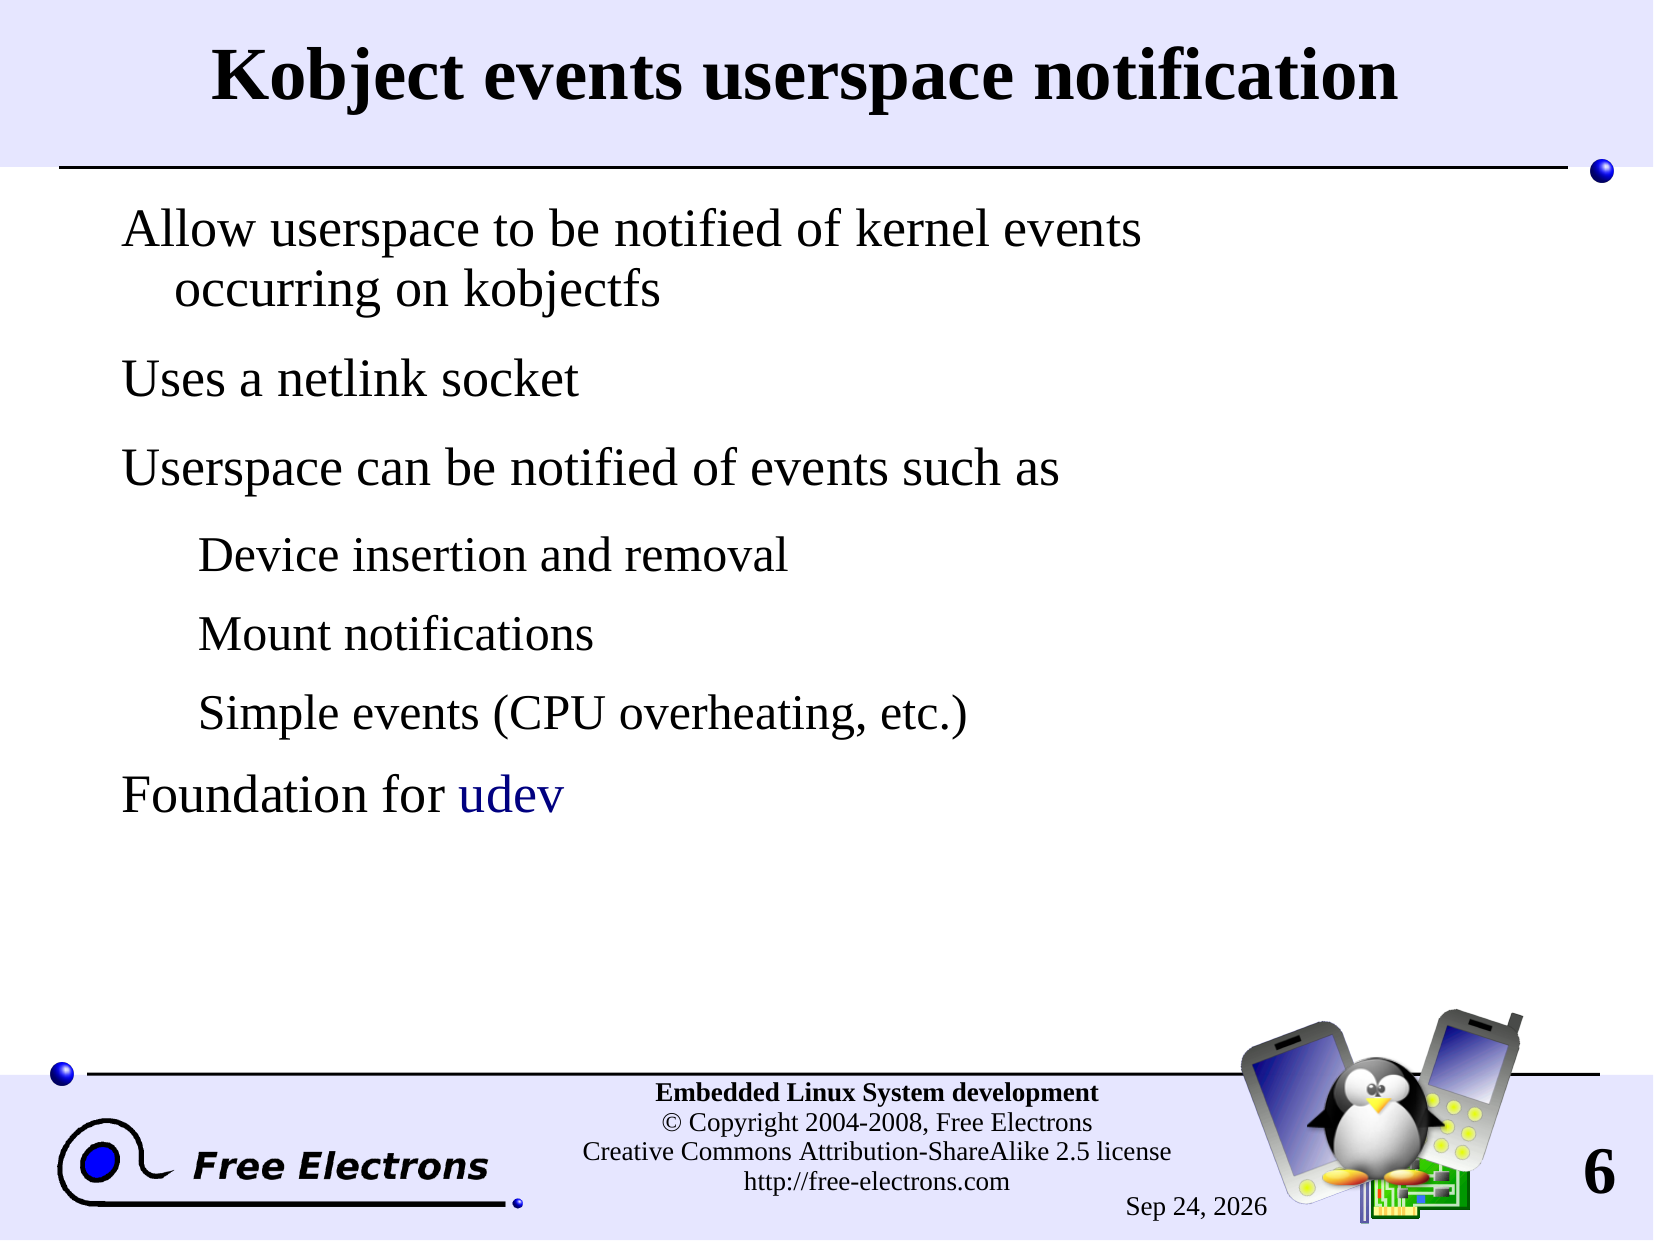

# Kobject events userspace notification
Allow userspace to be notified of kernel events
occurring on kobjectfs
Uses a netlink socket
Userspace can be notified of events such as
Device insertion and removal
Mount notifications
Simple events (CPU overheating, etc.)
Foundation for udev